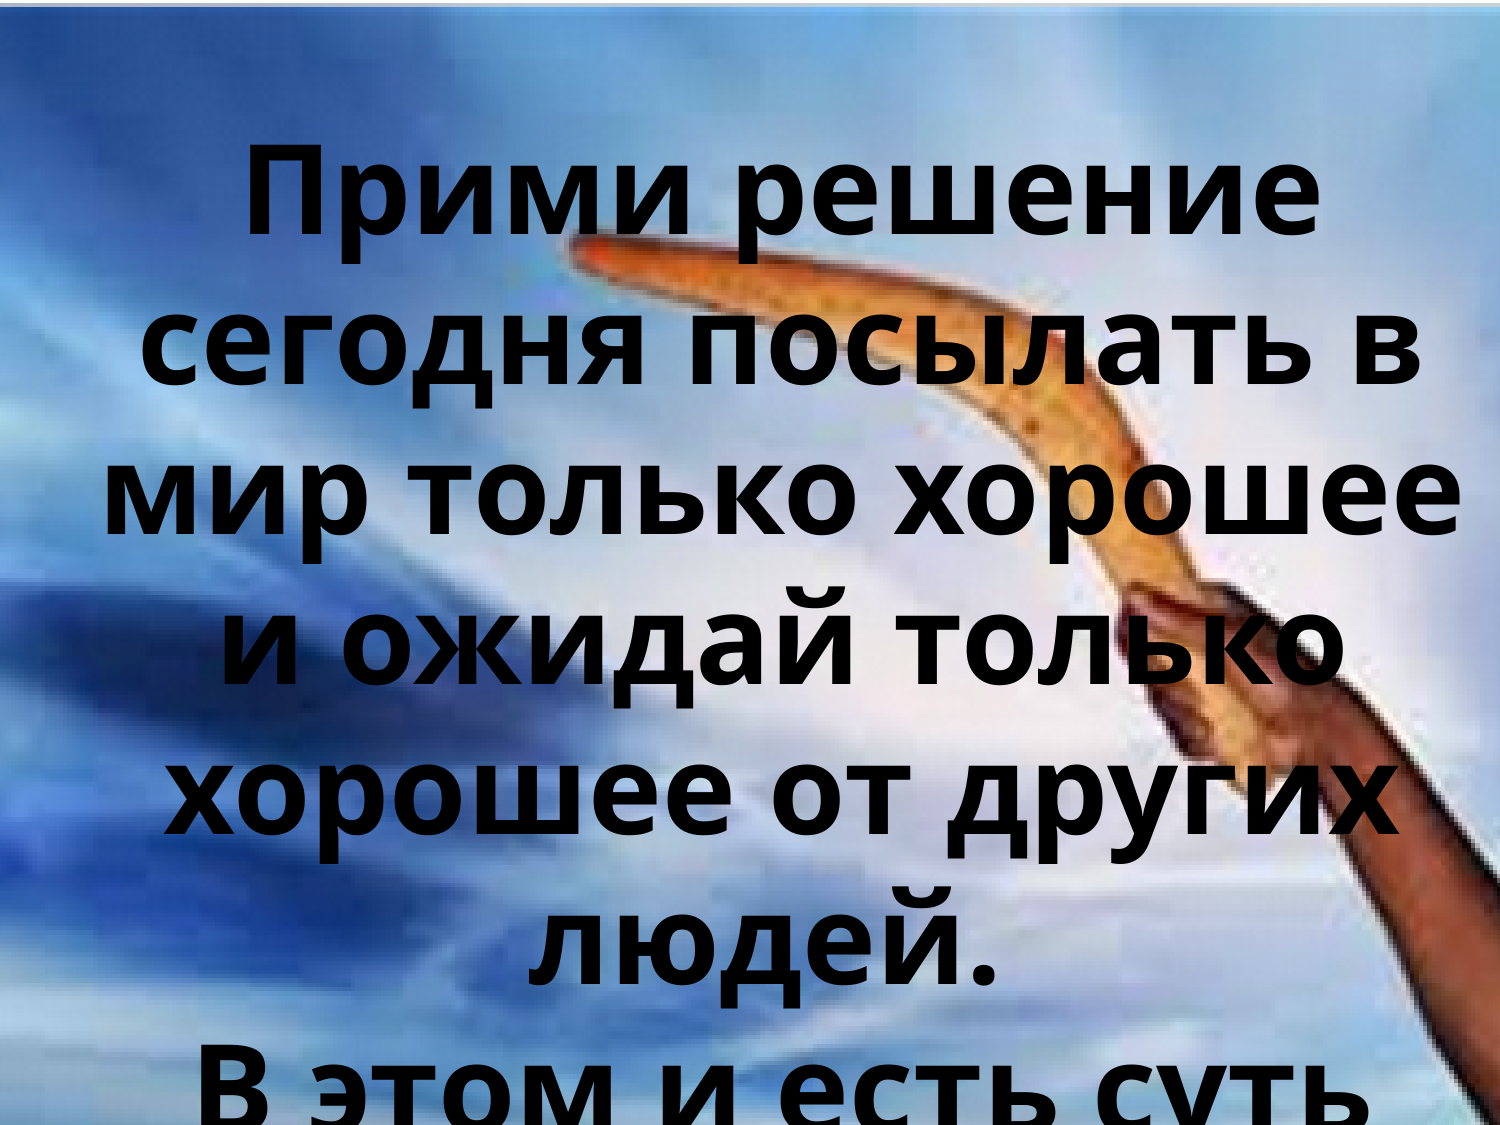

# Прими решение сегодня посылать в мир только хорошее и ожидай только хорошее от других людей. В этом и есть суть закона бумеранга.